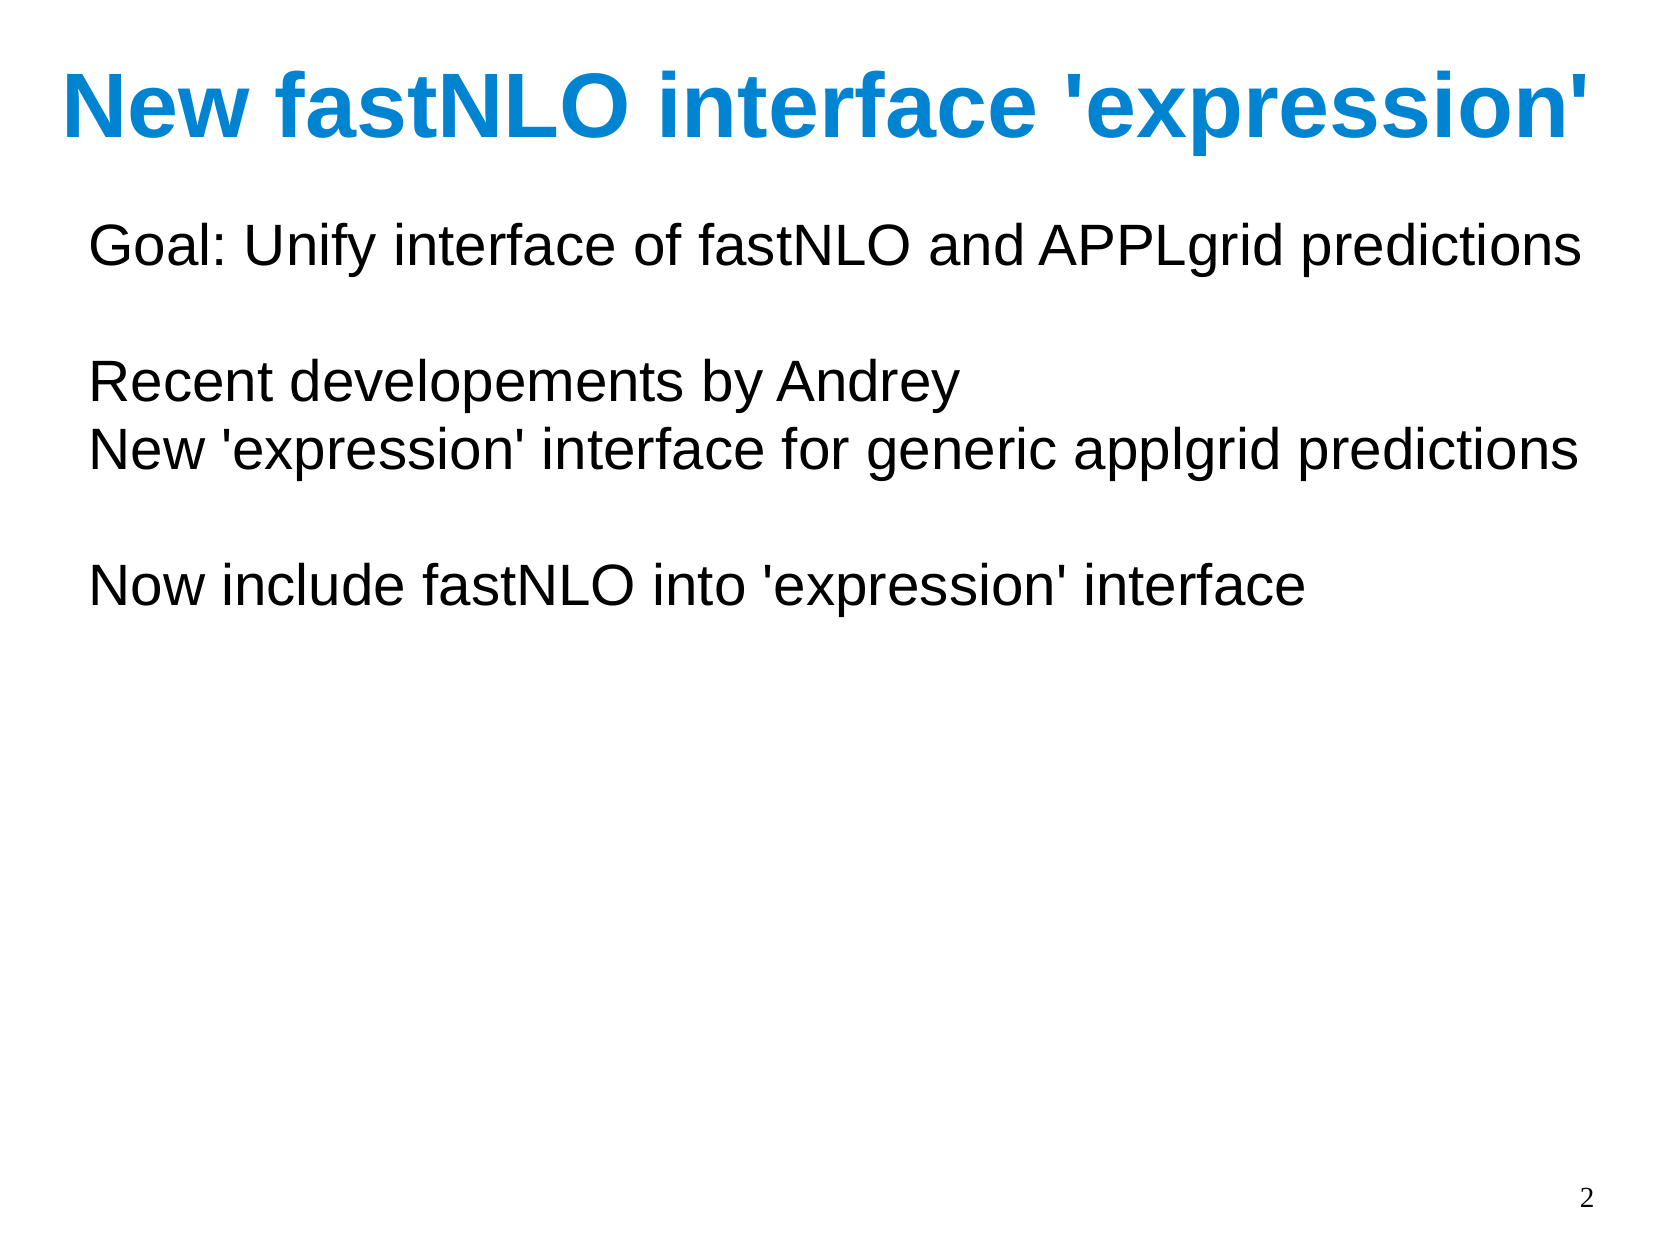

# New fastNLO interface 'expression'
Goal: Unify interface of fastNLO and APPLgrid predictions
Recent developements by Andrey
New 'expression' interface for generic applgrid predictions
Now include fastNLO into 'expression' interface
2